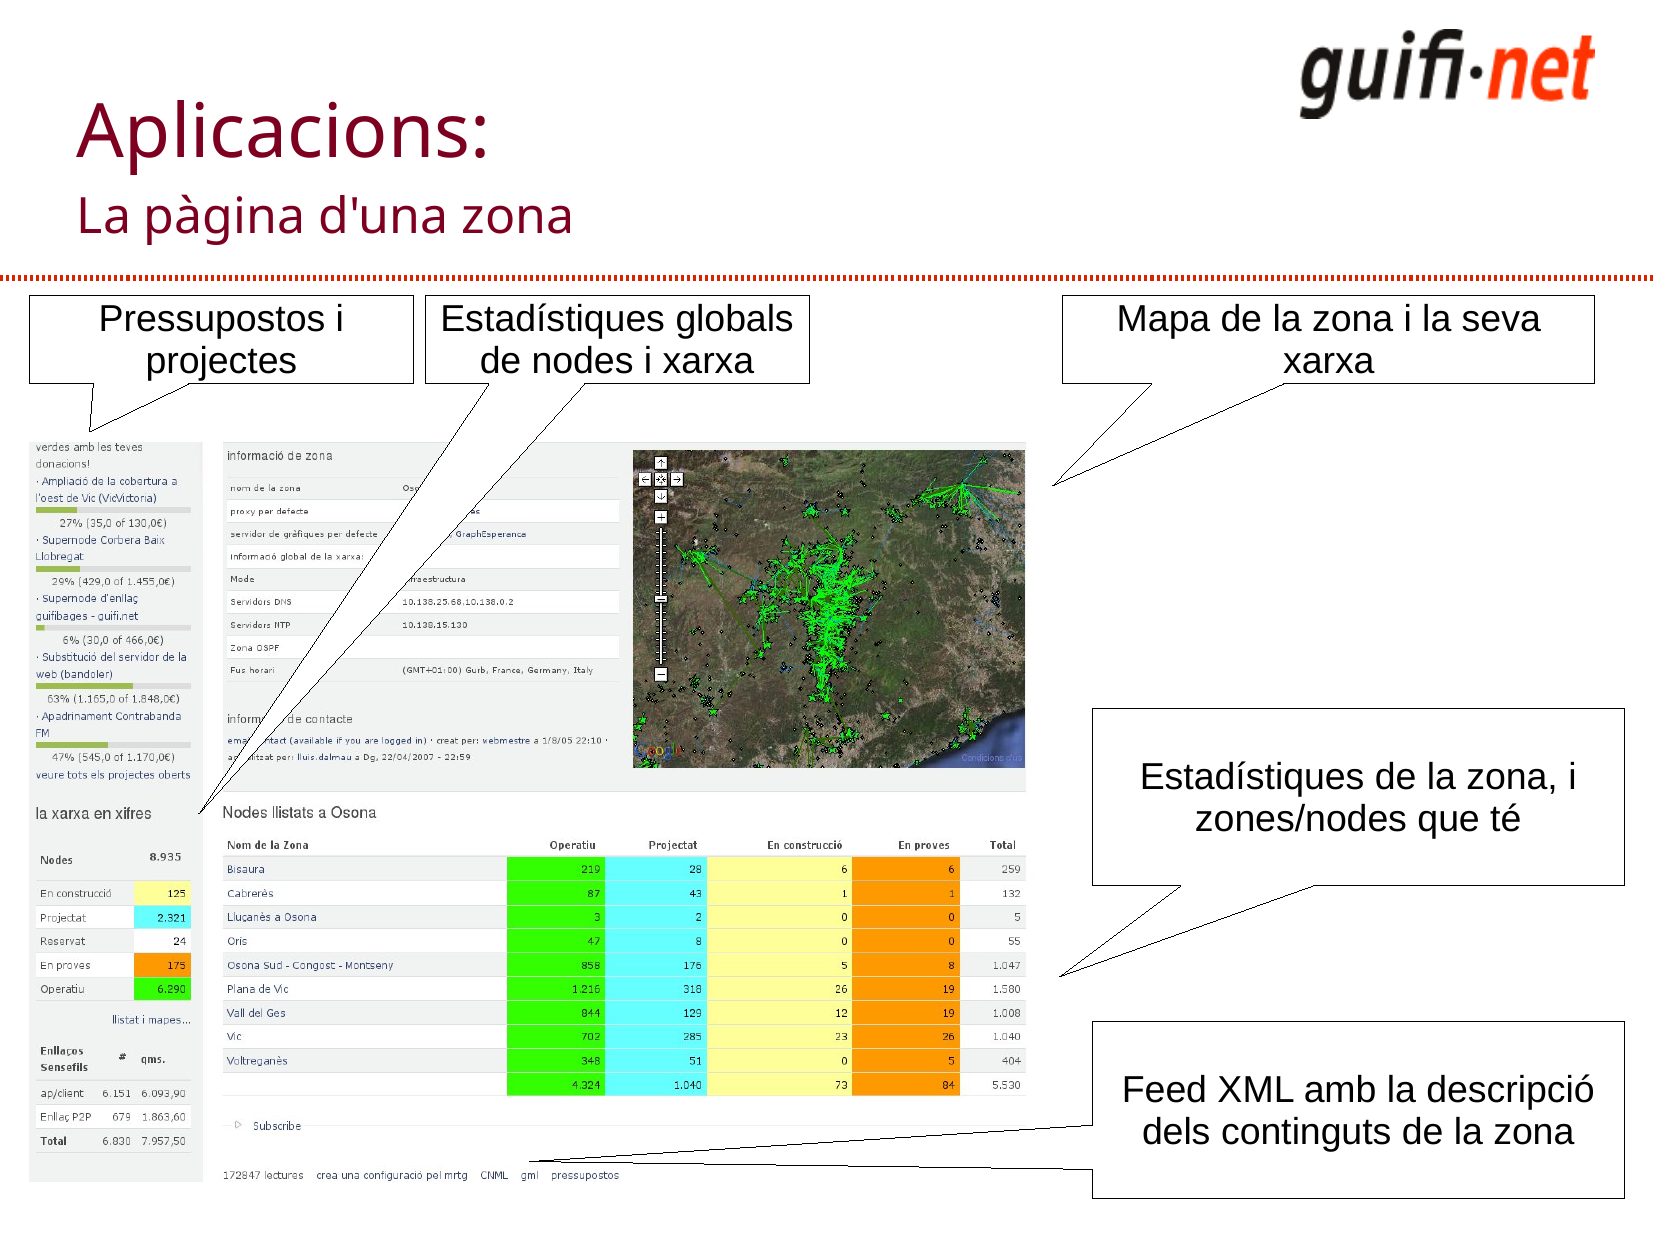

# Aplicacions: La pàgina d'una zona
Pressupostos i projectes
Estadístiques globals de nodes i xarxa
Mapa de la zona i la seva xarxa
Estadístiques de la zona, i zones/nodes que té
Feed XML amb la descripció dels continguts de la zona